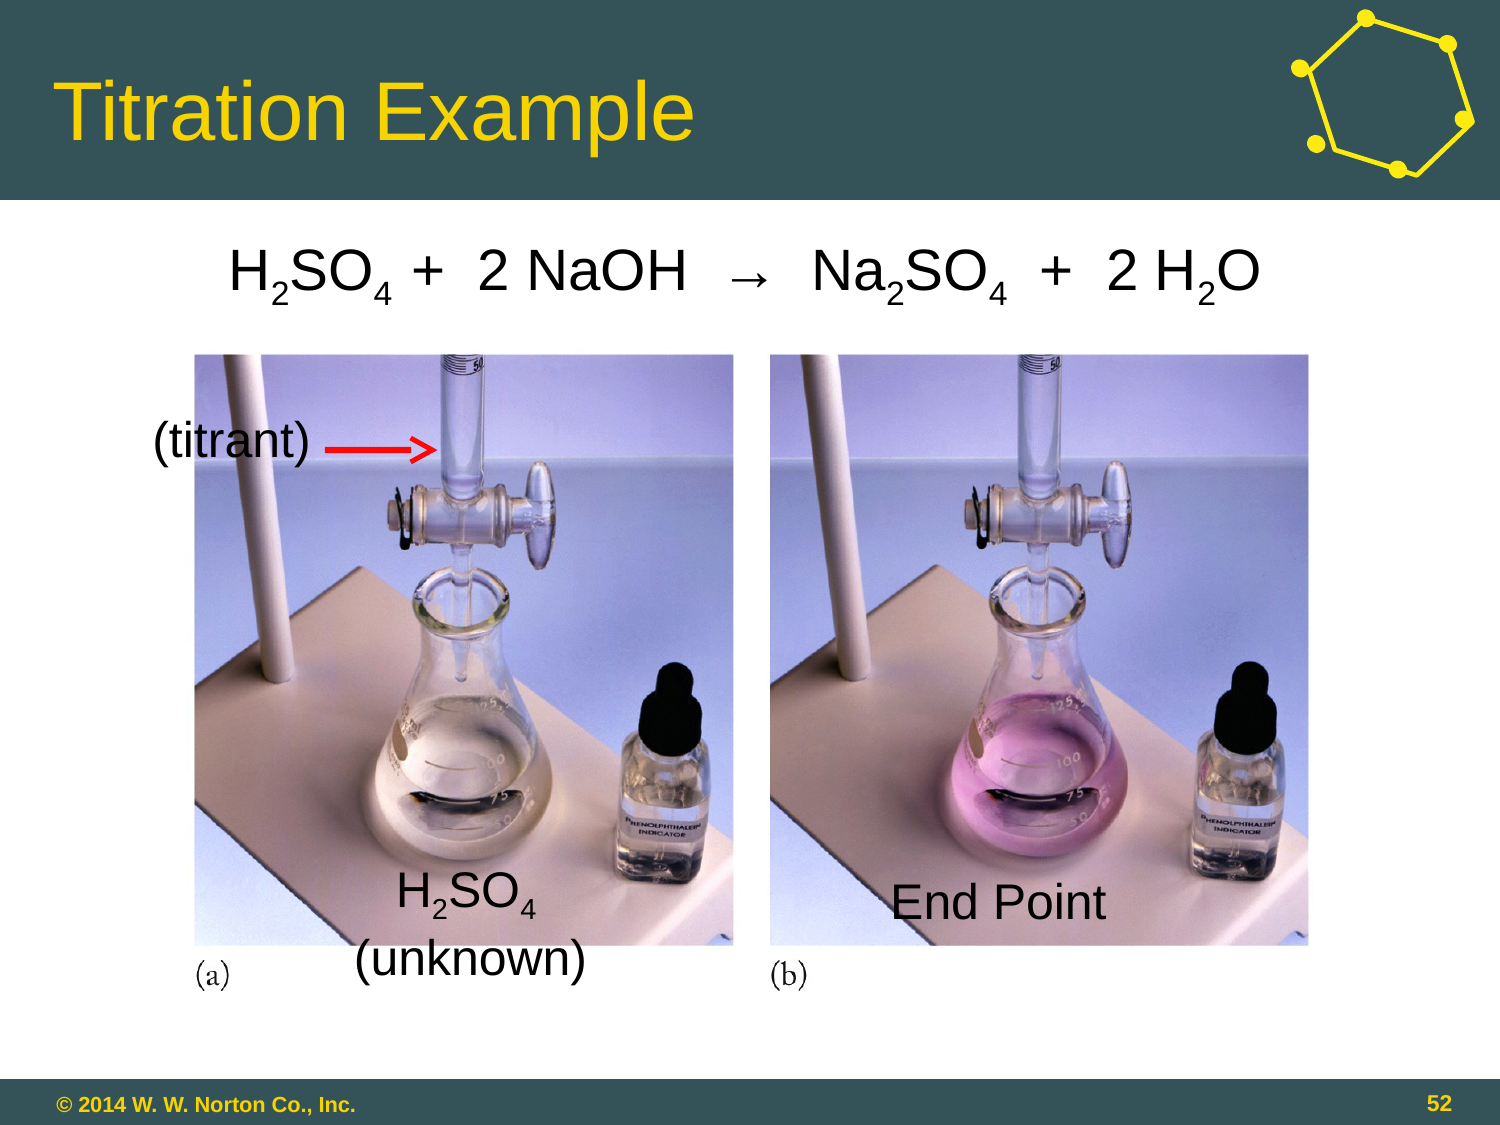

# Titration Example
H2SO4 + 2 NaOH → Na2SO4 + 2 H2O
(titrant)
 H2SO4
(unknown)
End Point